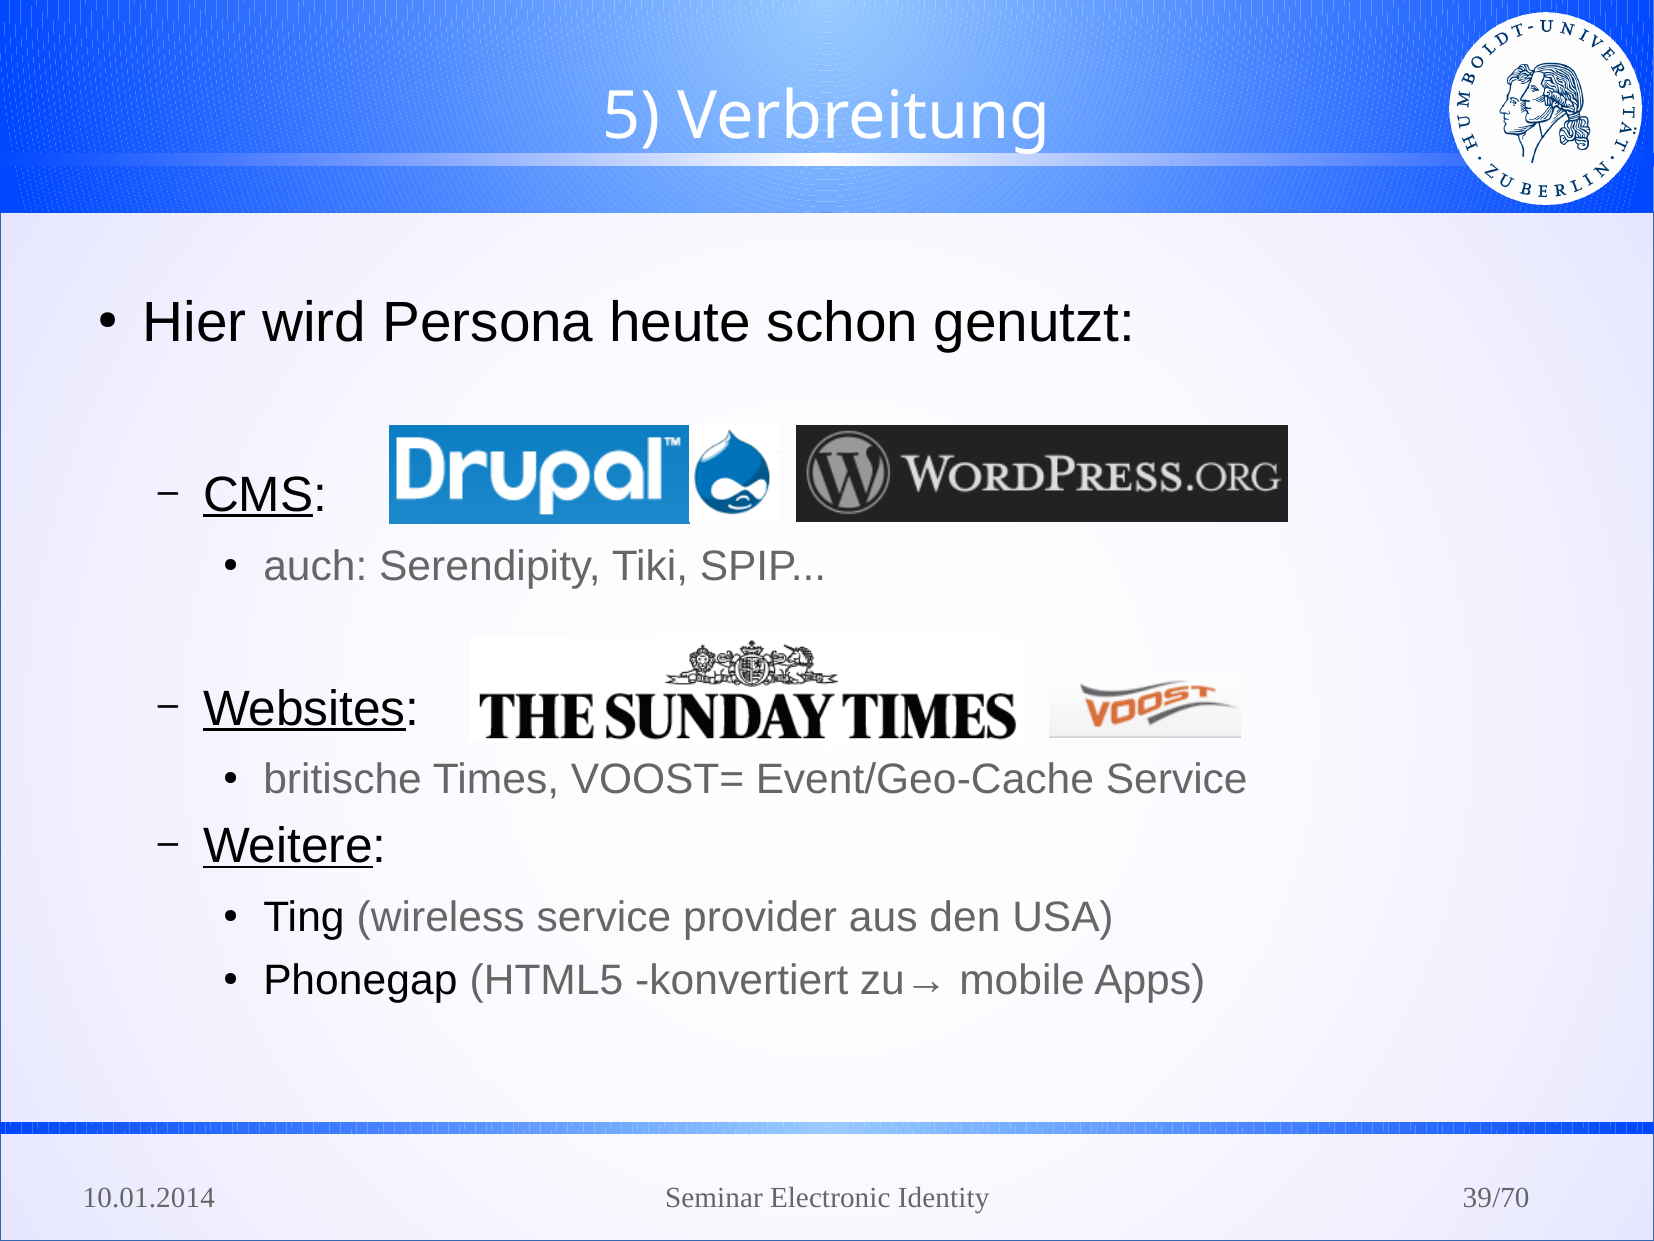

# 5) Verbreitung
Hier wird Persona heute schon genutzt:
CMS:
auch: Serendipity, Tiki, SPIP...
Websites:
britische Times, VOOST= Event/Geo-Cache Service
Weitere:
Ting (wireless service provider aus den USA)
Phonegap (HTML5 -konvertiert zu→ mobile Apps)
10.01.2014
Seminar Electronic Identity